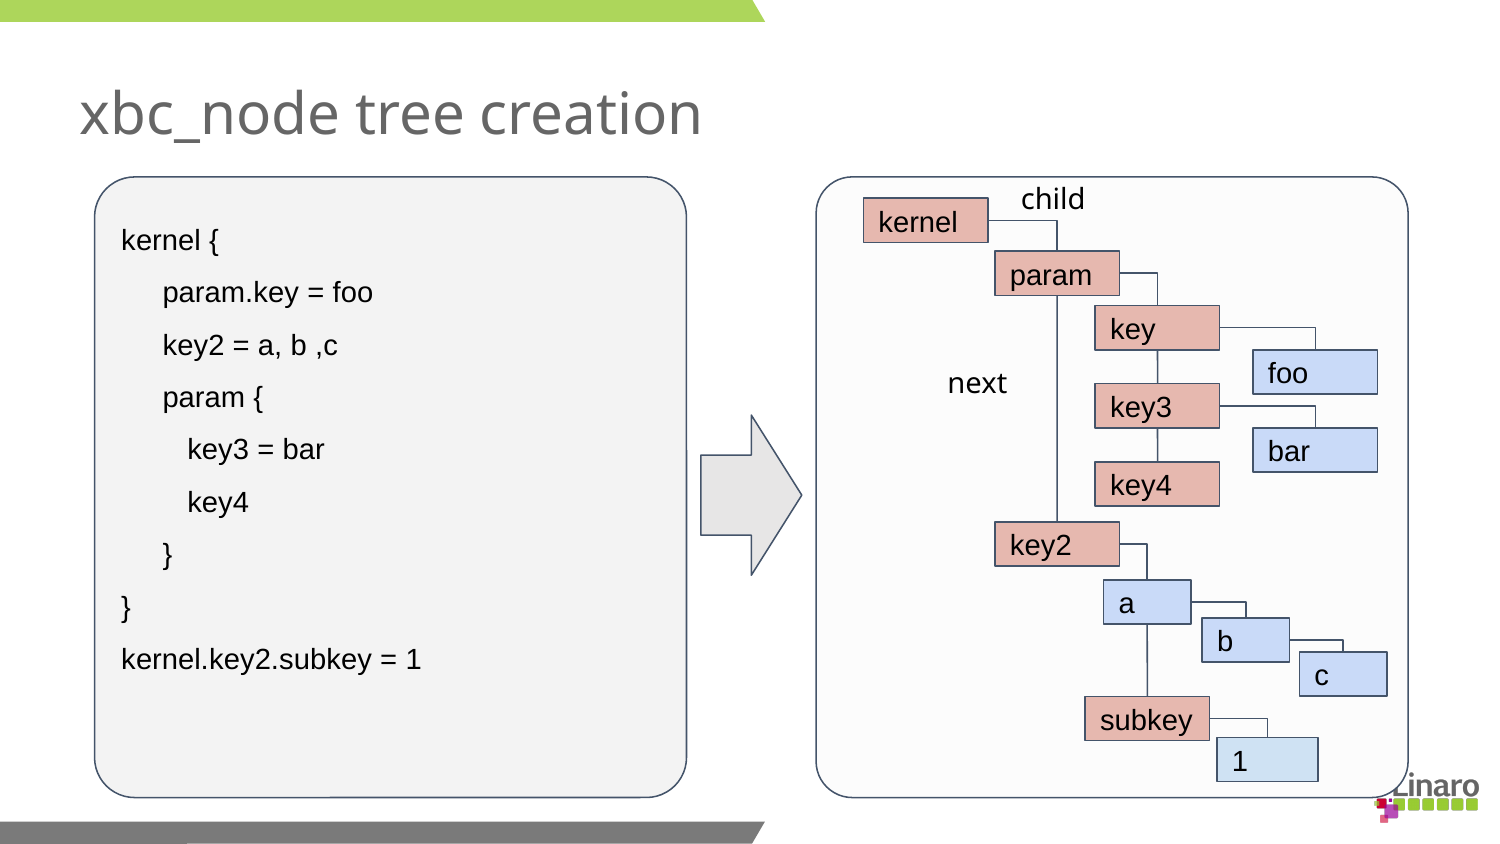

# xbc_node tree creation
child
kernel {
 param.key = foo
 key2 = a, b ,c
 param {
 key3 = bar
 key4
 }
}
kernel.key2.subkey = 1
kernel
param
key
next
foo
key3
bar
key4
key2
a
b
c
subkey
1